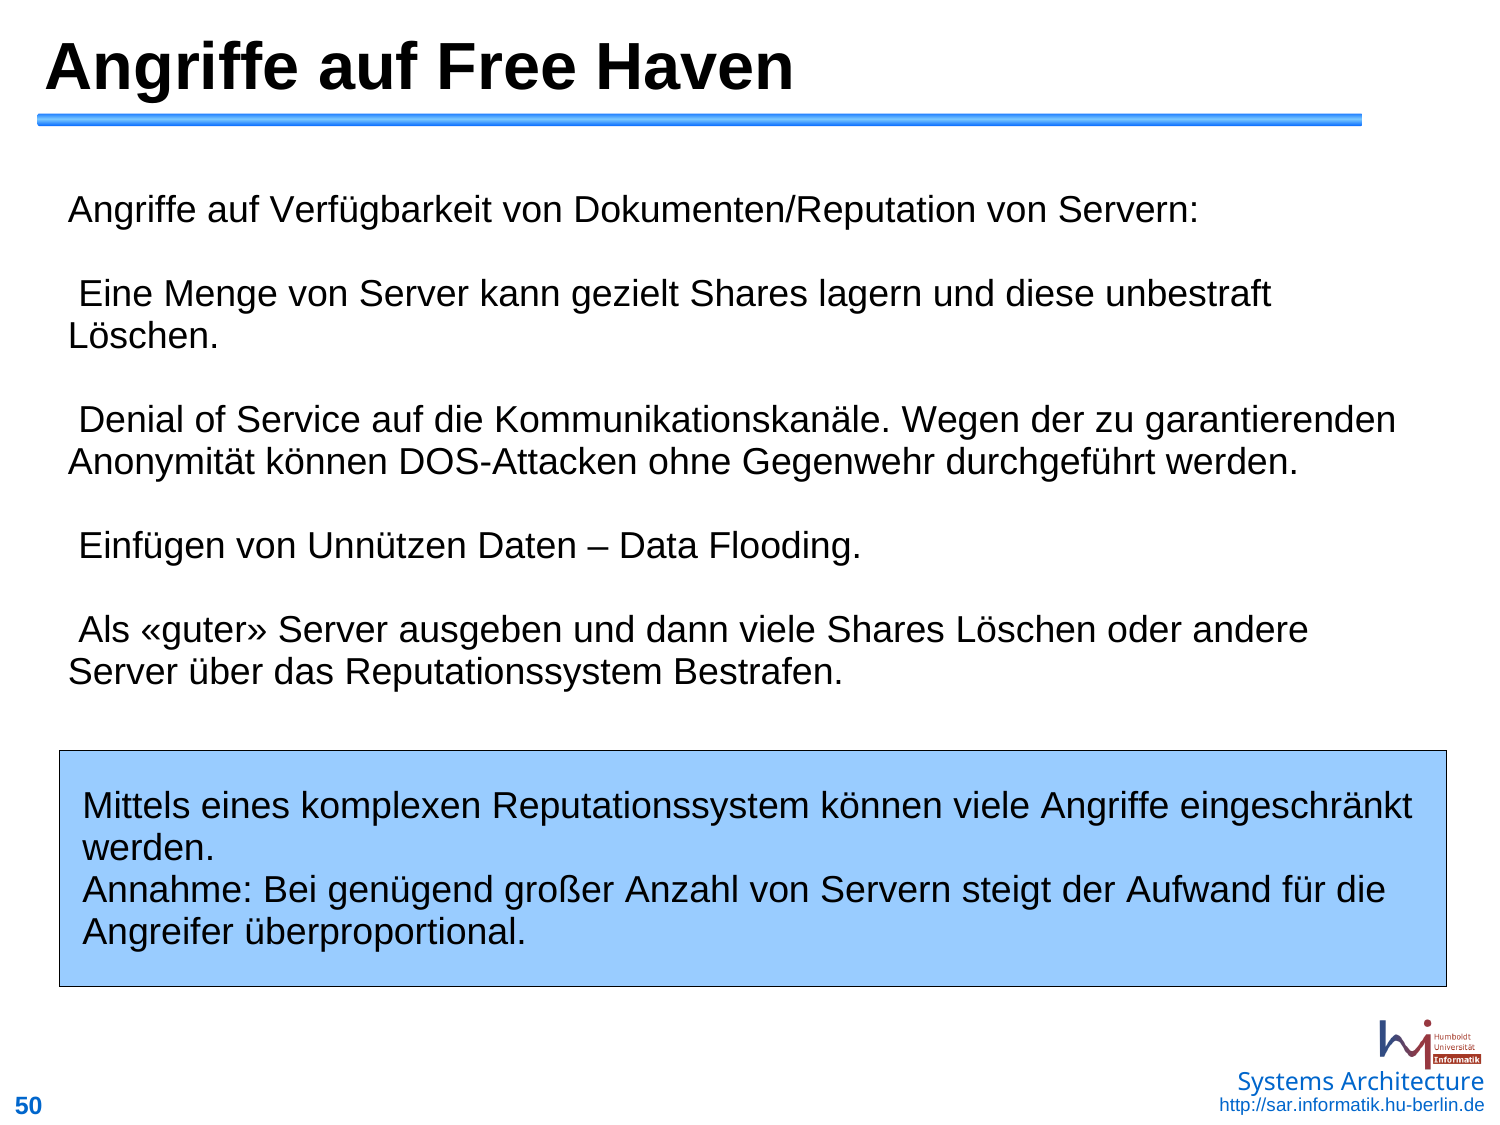

# Angriffe auf Free Haven
Angriffe auf Verfügbarkeit von Dokumenten/Reputation von Servern:
 Eine Menge von Server kann gezielt Shares lagern und diese unbestraft
Löschen.
 Denial of Service auf die Kommunikationskanäle. Wegen der zu garantierenden
Anonymität können DOS-Attacken ohne Gegenwehr durchgeführt werden.
 Einfügen von Unnützen Daten – Data Flooding.
 Als «guter» Server ausgeben und dann viele Shares Löschen oder andere
Server über das Reputationssystem Bestrafen.
Mittels eines komplexen Reputationssystem können viele Angriffe eingeschränkt
werden.
Annahme: Bei genügend großer Anzahl von Servern steigt der Aufwand für die
Angreifer überproportional.